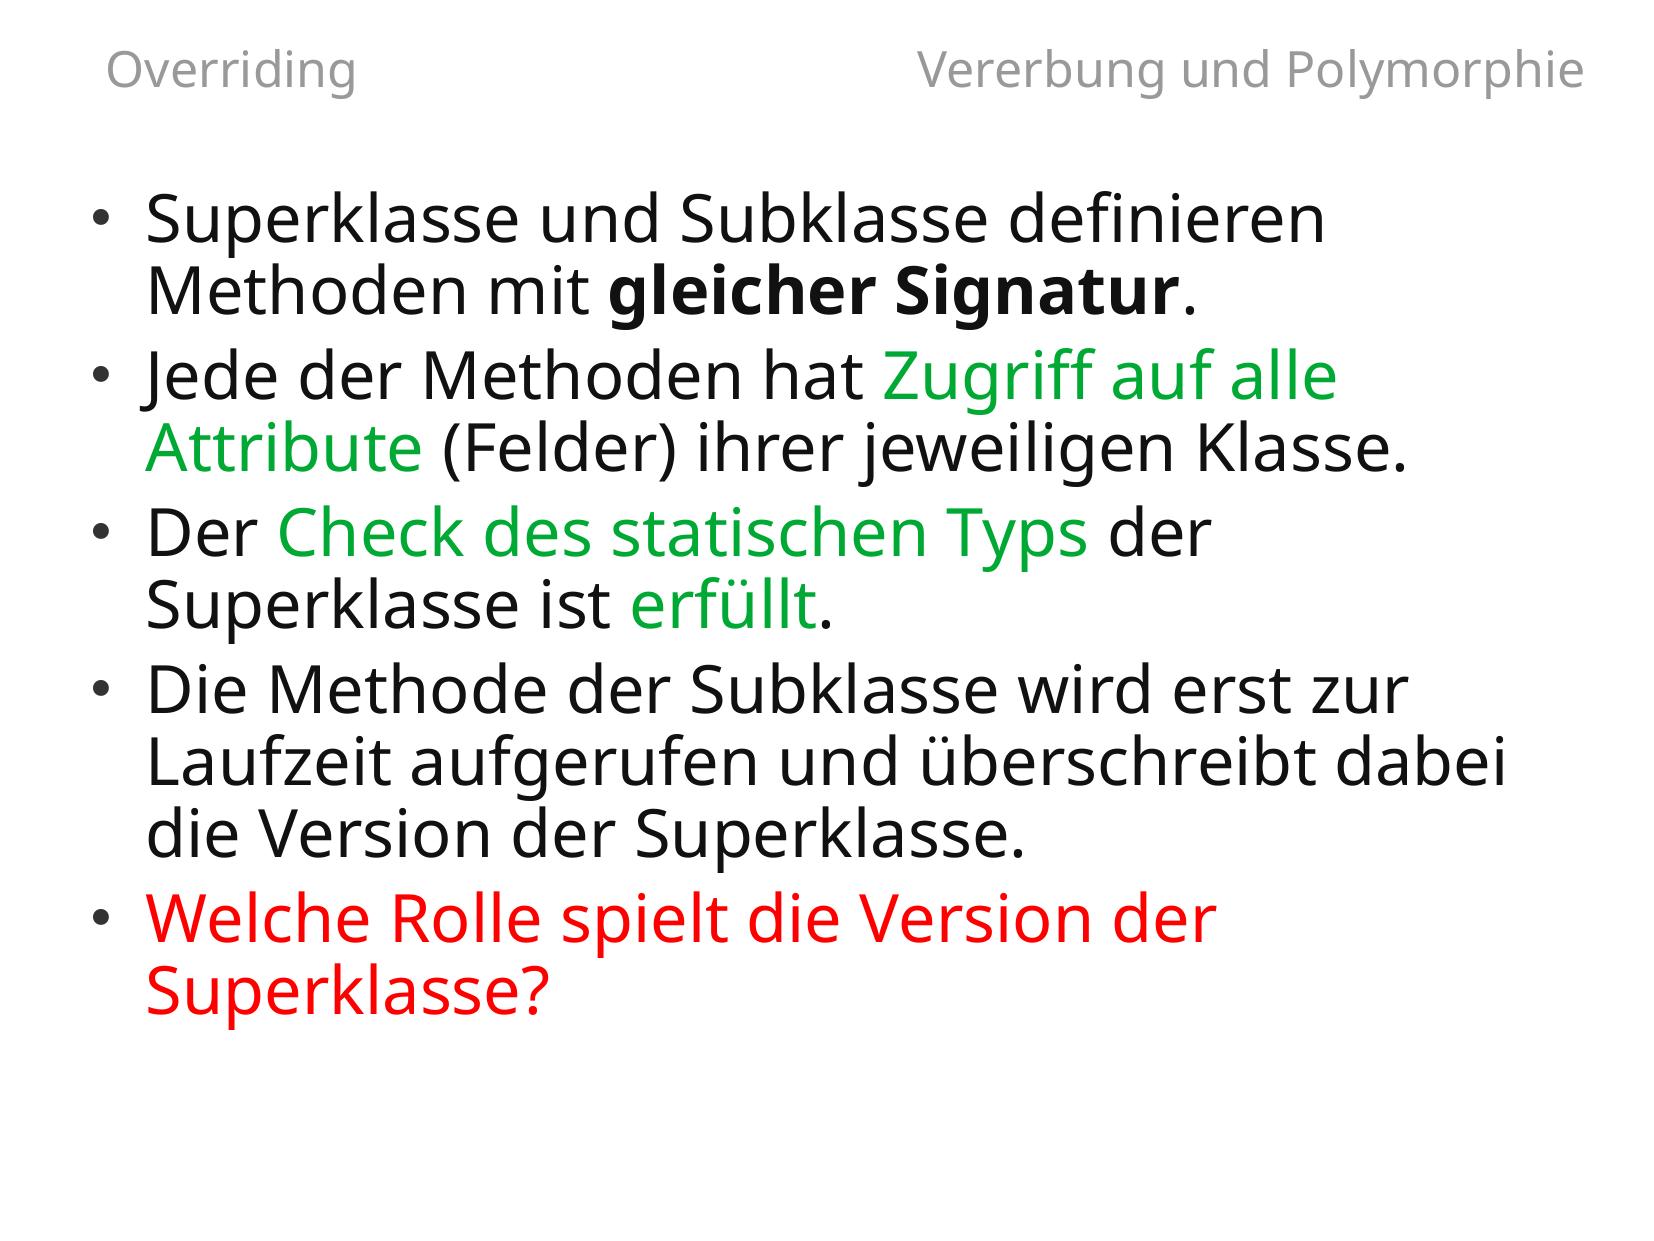

Overriding 								Vererbung und Polymorphie
Superklasse und Subklasse definieren Methoden mit gleicher Signatur.
Jede der Methoden hat Zugriff auf alle Attribute (Felder) ihrer jeweiligen Klasse.
Der Check des statischen Typs der Superklasse ist erfüllt.
Die Methode der Subklasse wird erst zur Laufzeit aufgerufen und überschreibt dabei die Version der Superklasse.
Welche Rolle spielt die Version der Superklasse?